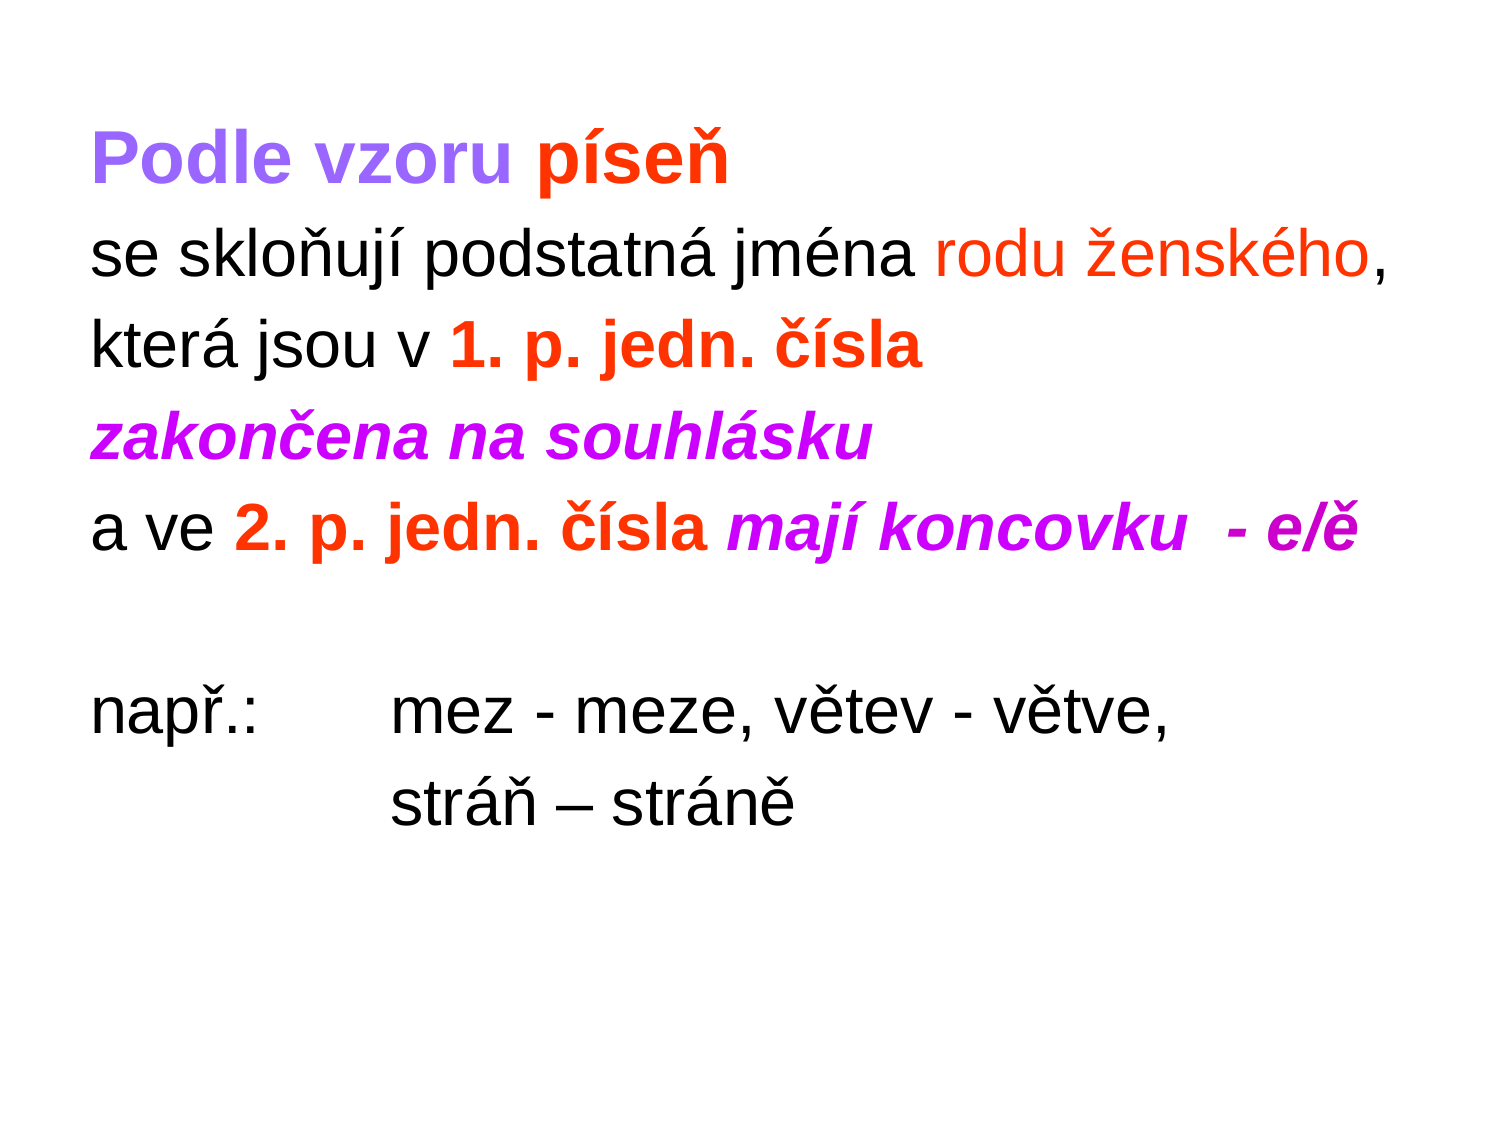

# Podle vzoru píseň
se skloňují podstatná jména rodu ženského,
která jsou v 1. p. jedn. čísla
zakončena na souhlásku
a ve 2. p. jedn. čísla mají koncovku - e/ě
např.:	mez - meze, větev - větve,
			stráň – stráně